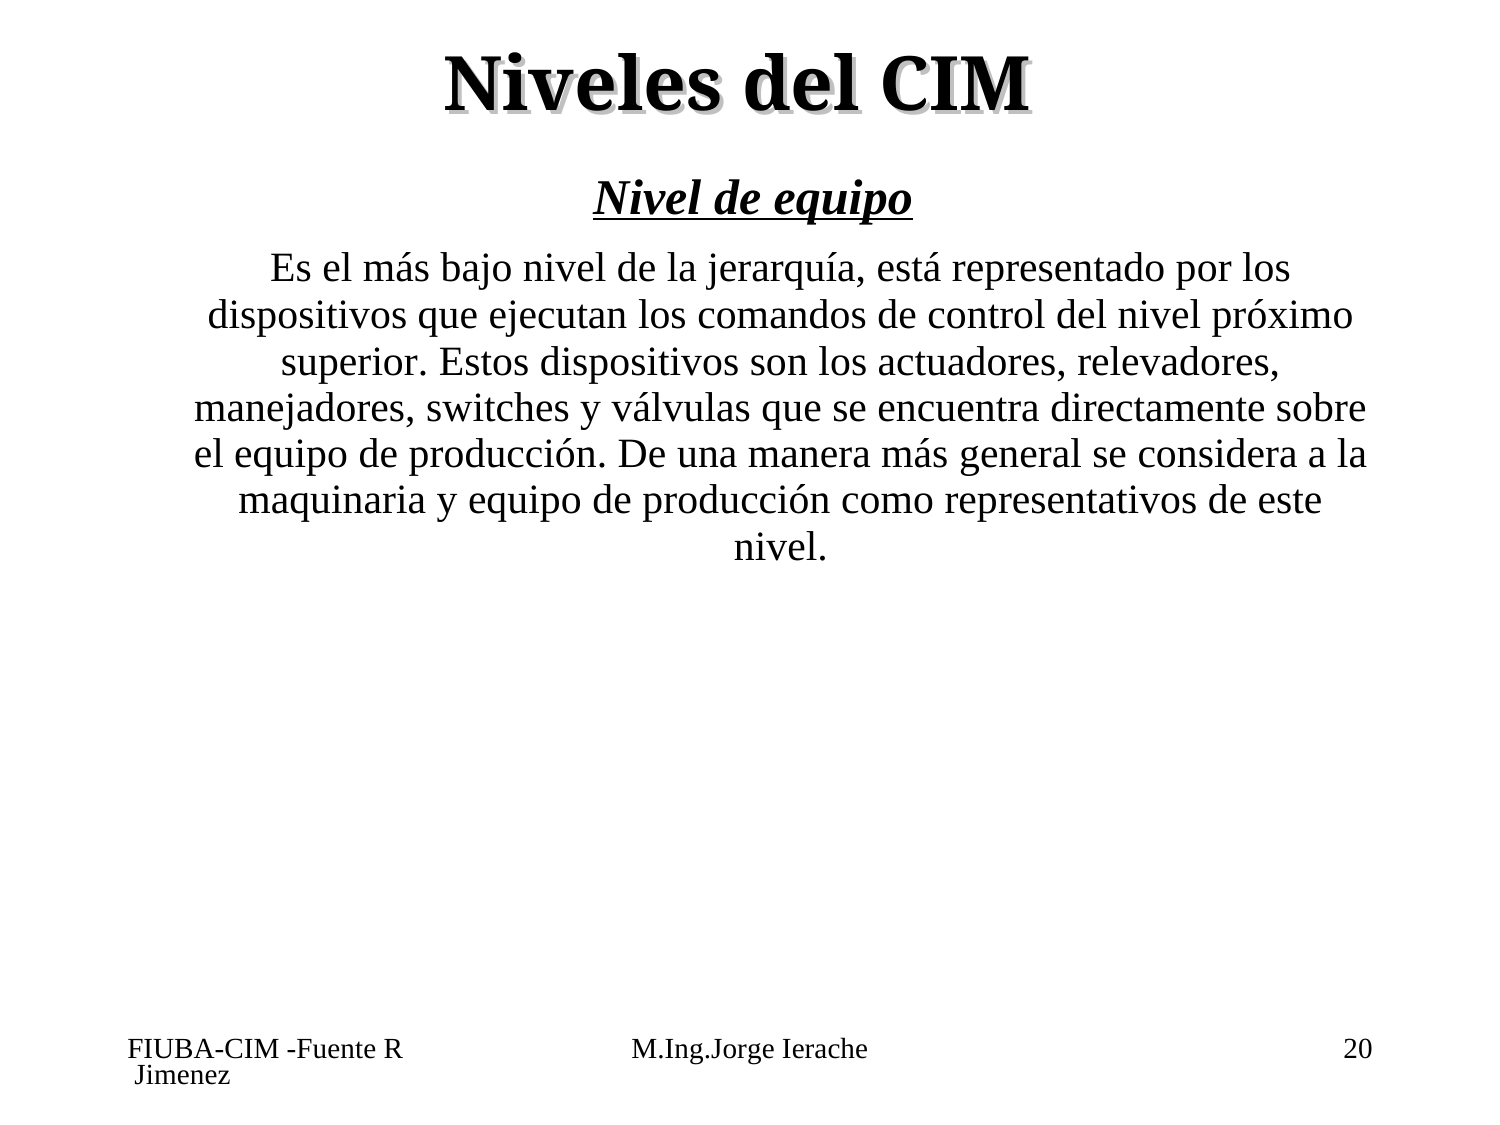

Niveles del CIM
# Nivel de equipo
	Es el más bajo nivel de la jerarquía, está representado por los dispositivos que ejecutan los comandos de control del nivel próximo superior. Estos dispositivos son los actuadores, relevadores, manejadores, switches y válvulas que se encuentra directamente sobre el equipo de producción. De una manera más general se considera a la maquinaria y equipo de producción como representativos de este nivel.
FIUBA-CIM -Fuente R Jimenez
M.Ing.Jorge Ierache
20